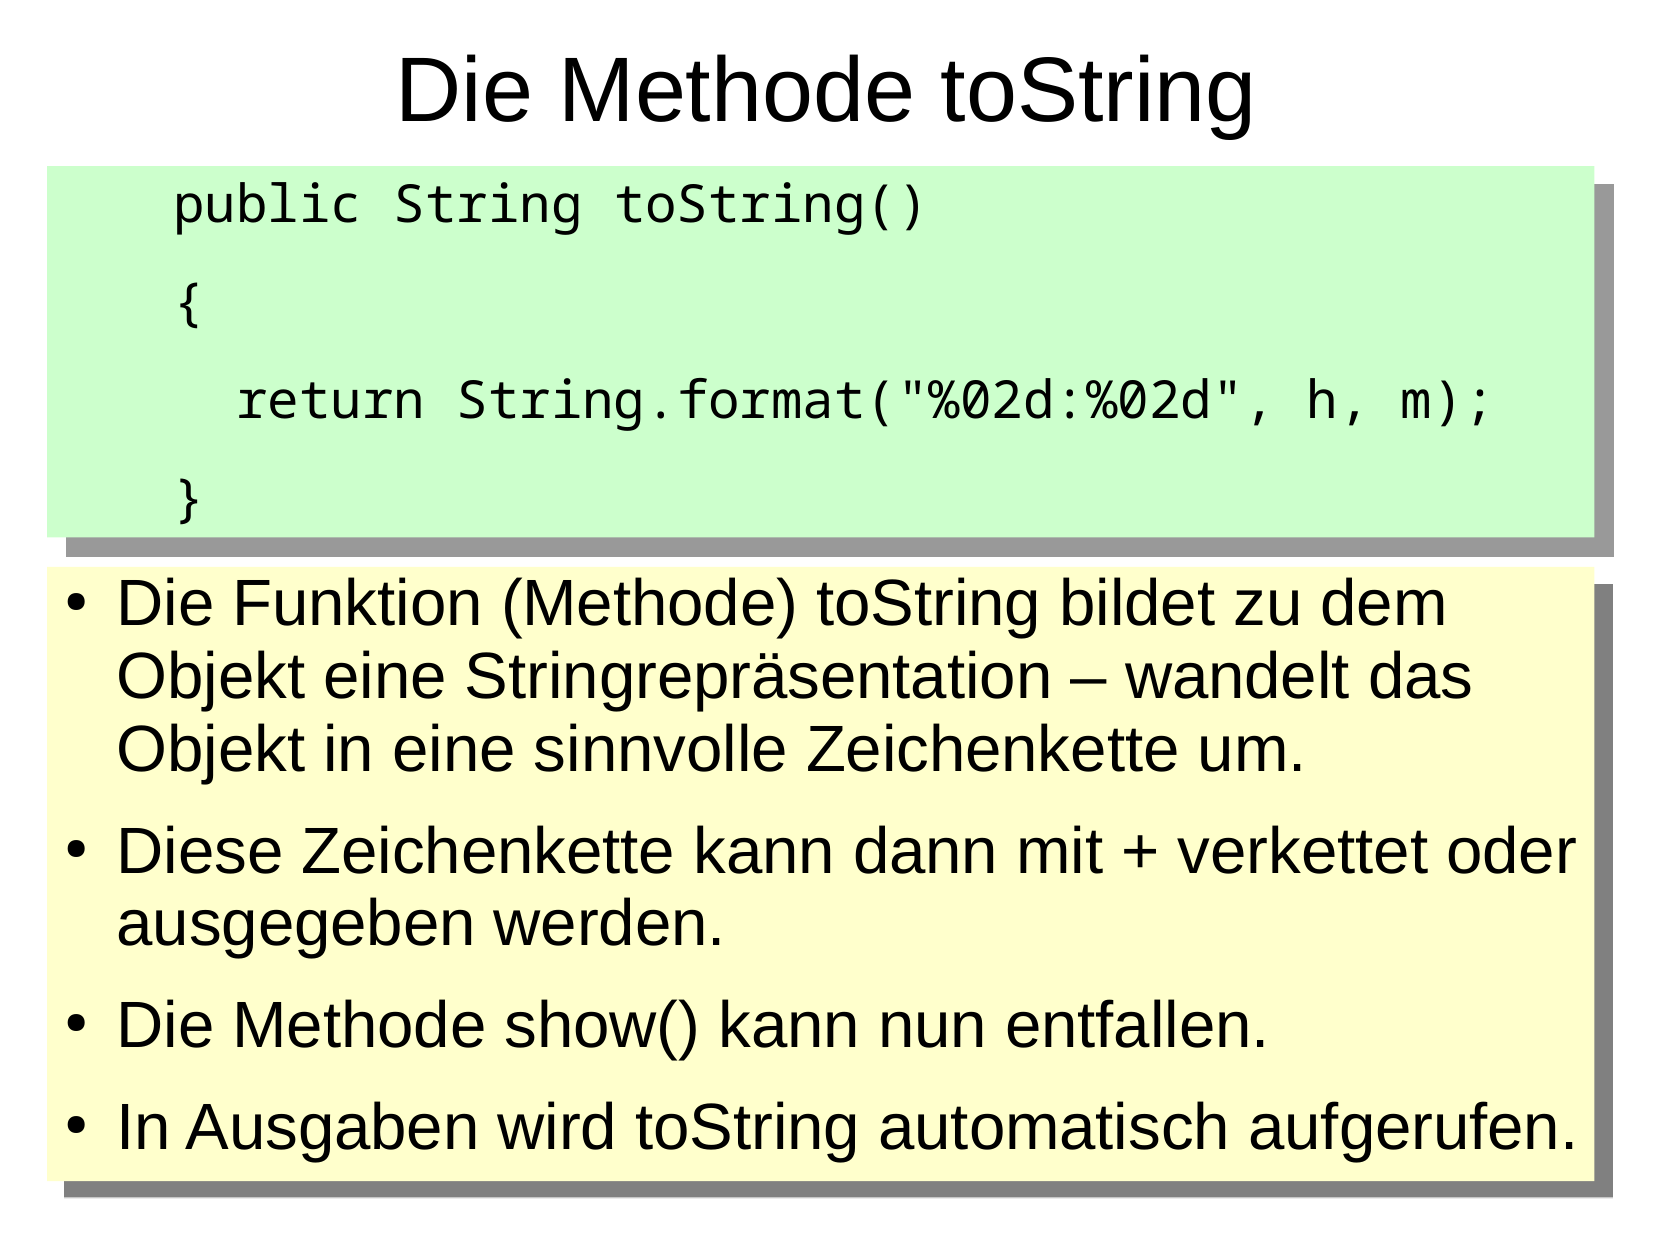

# Die Methode toString
 public String toString()
 {
 return String.format("%02d:%02d", h, m);
 }
Die Funktion (Methode) toString bildet zu dem Objekt eine Stringrepräsentation – wandelt das Objekt in eine sinnvolle Zeichenkette um.
Diese Zeichenkette kann dann mit + verkettet oder ausgegeben werden.
Die Methode show() kann nun entfallen.
In Ausgaben wird toString automatisch aufgerufen.
15